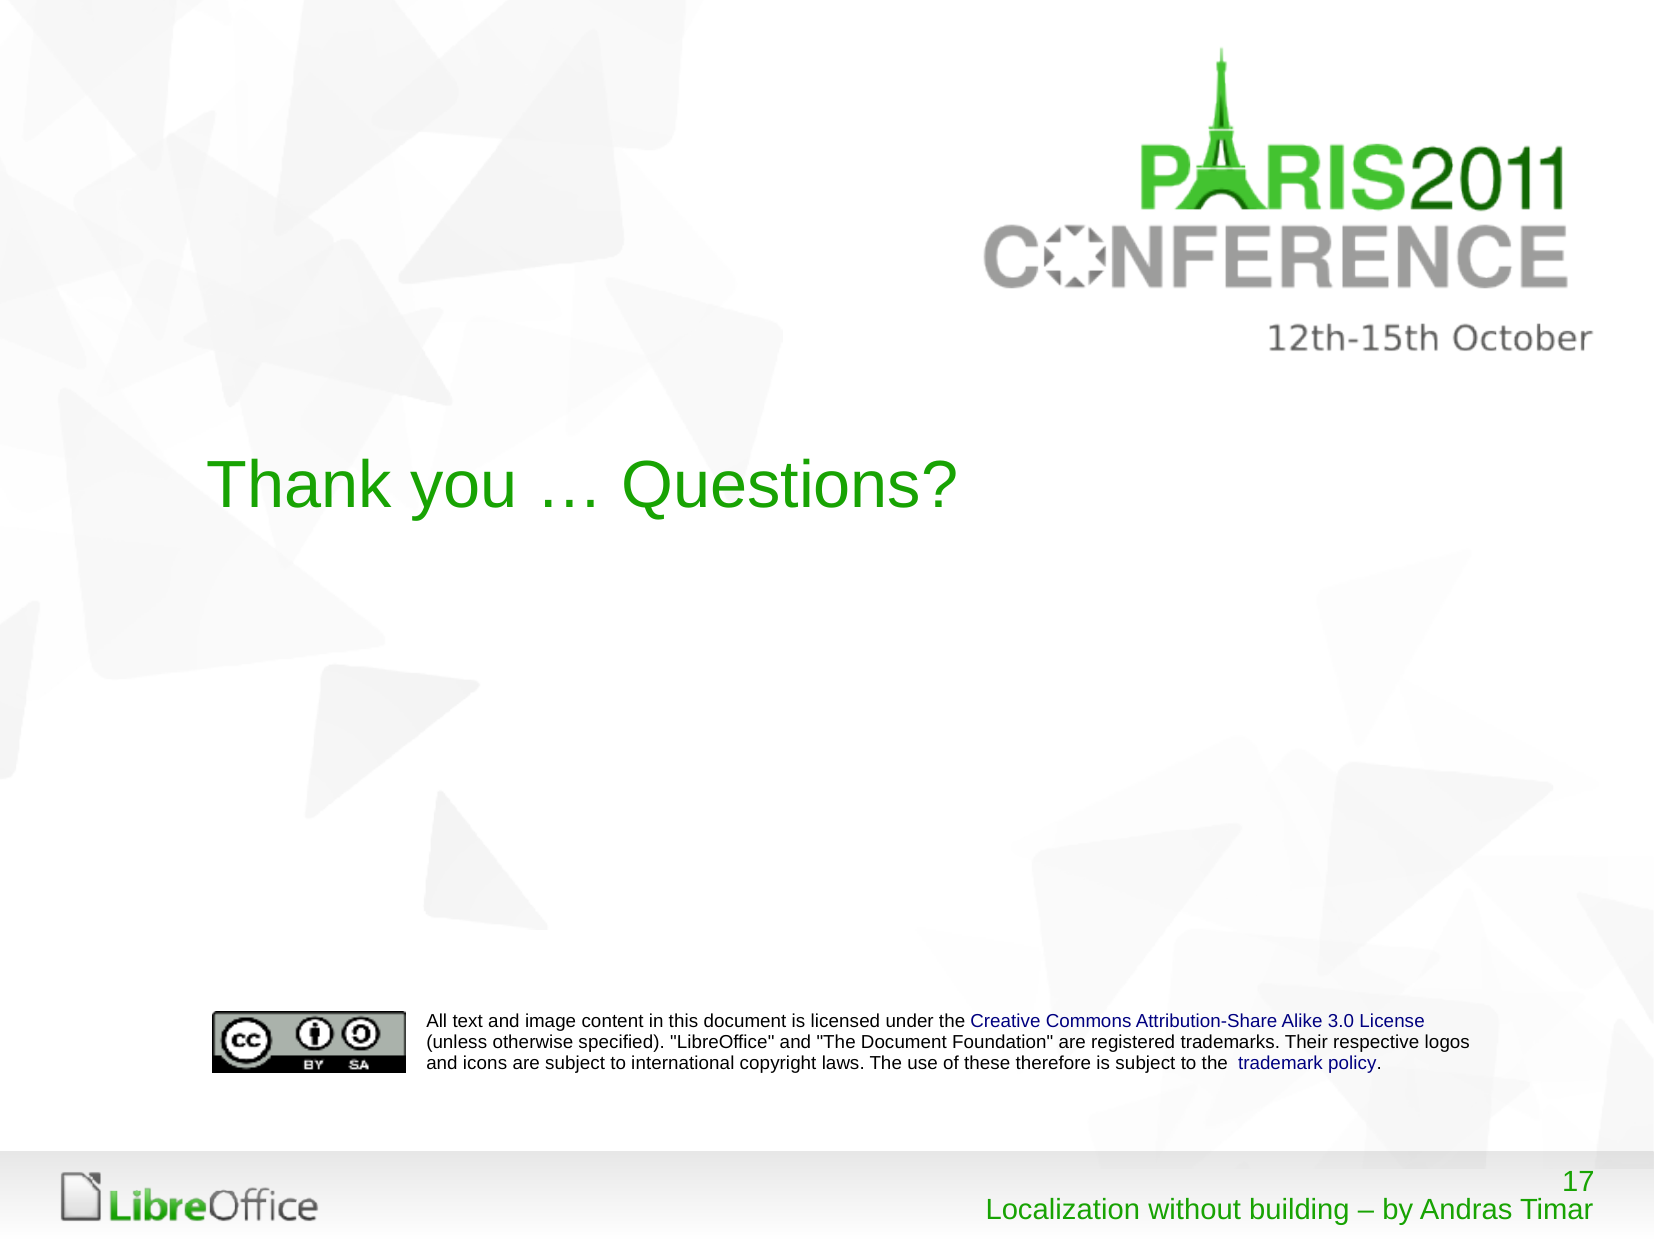

# Thank you … Questions?
17
Localization without building – by Andras Timar